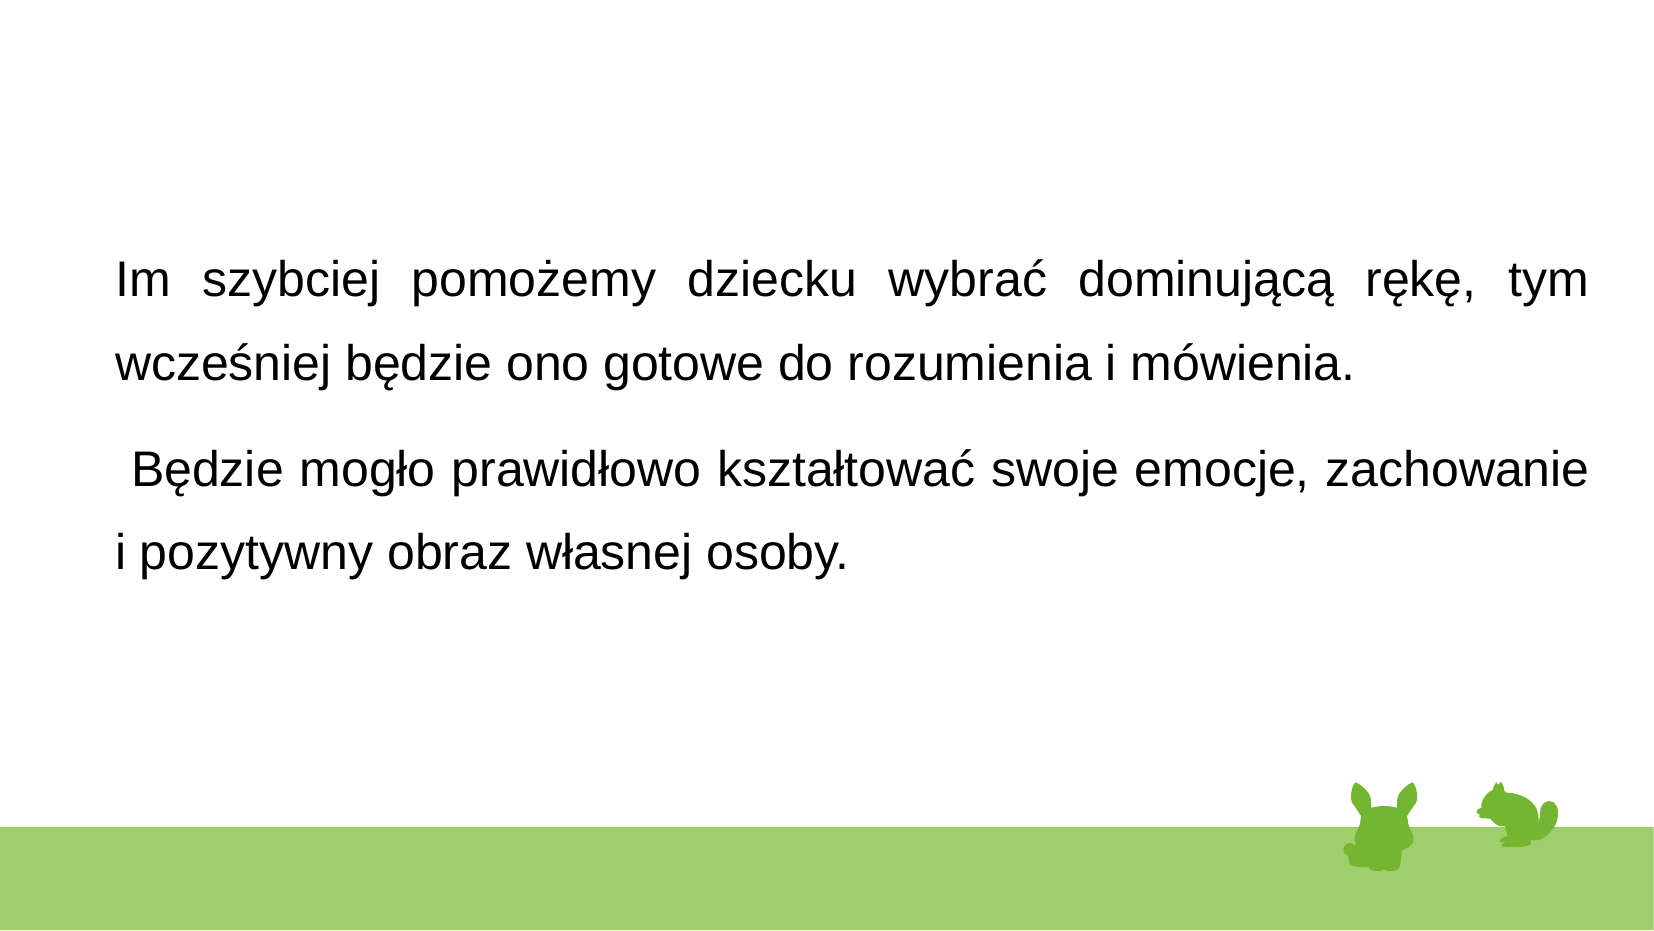

#
Im szybciej pomożemy dziecku wybrać dominującą rękę, tym wcześniej będzie ono gotowe do rozumienia i mówienia.
 Będzie mogło prawidłowo kształtować swoje emocje, zachowanie i pozytywny obraz własnej osoby.